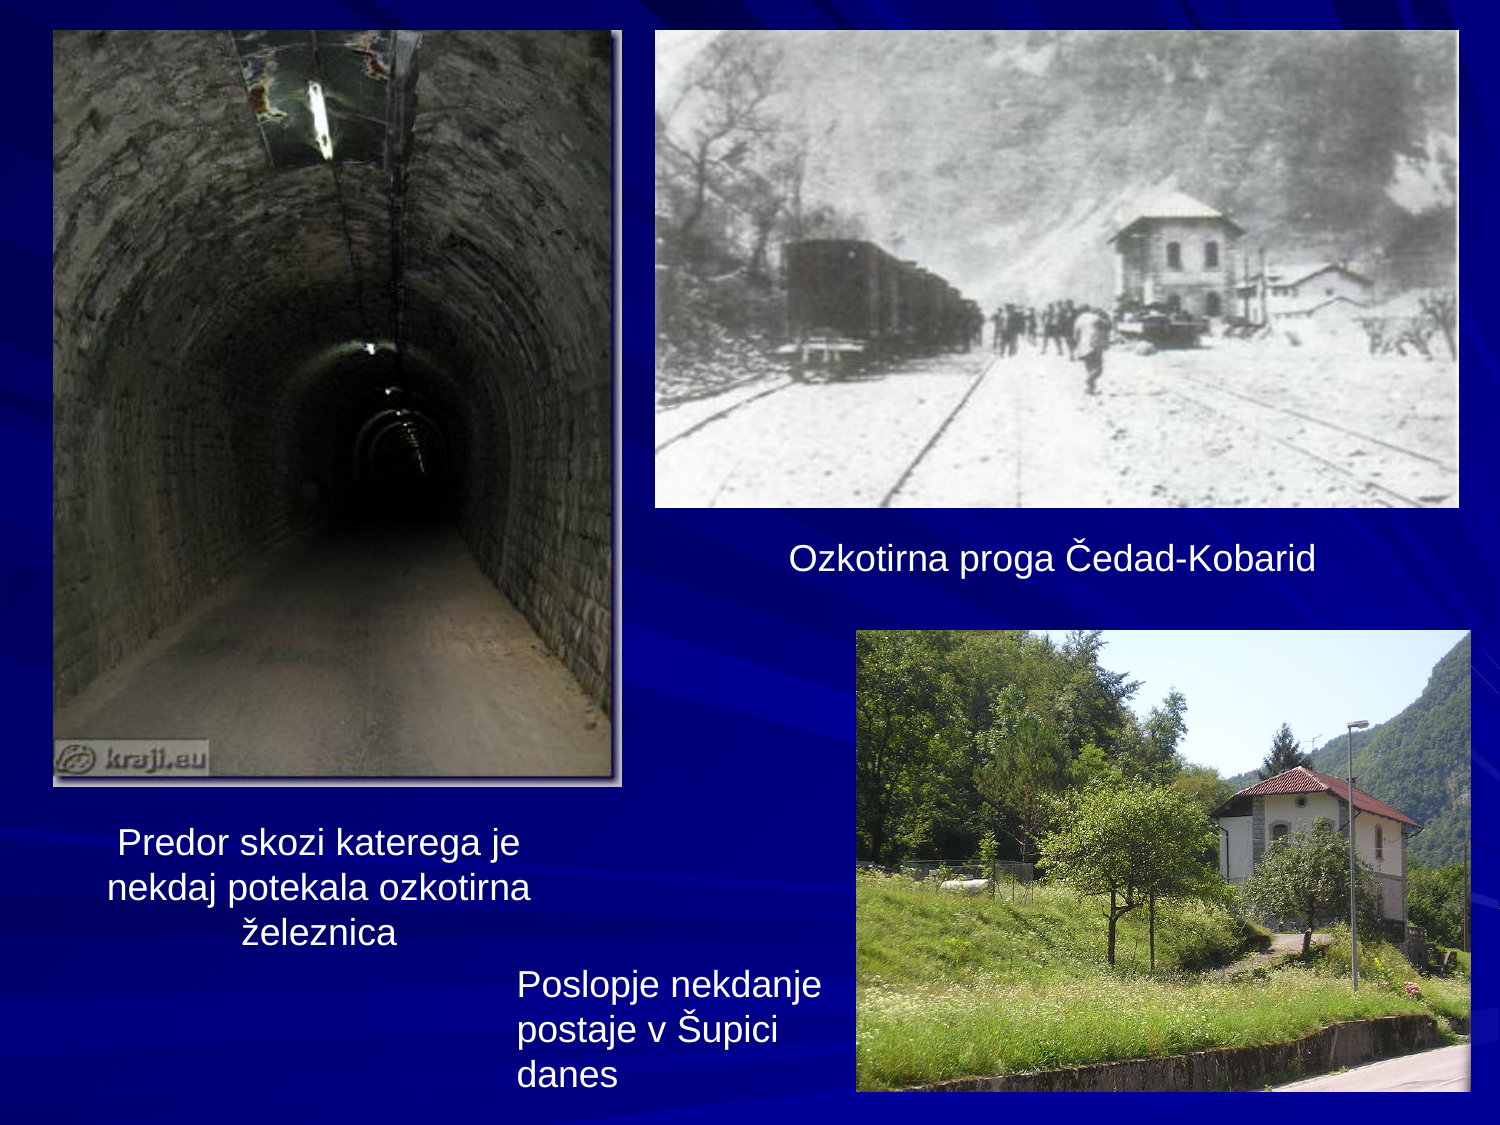

Ozkotirna proga Čedad-Kobarid
Predor skozi katerega je nekdaj potekala ozkotirna železnica
Poslopje nekdanje postaje v Šupici danes